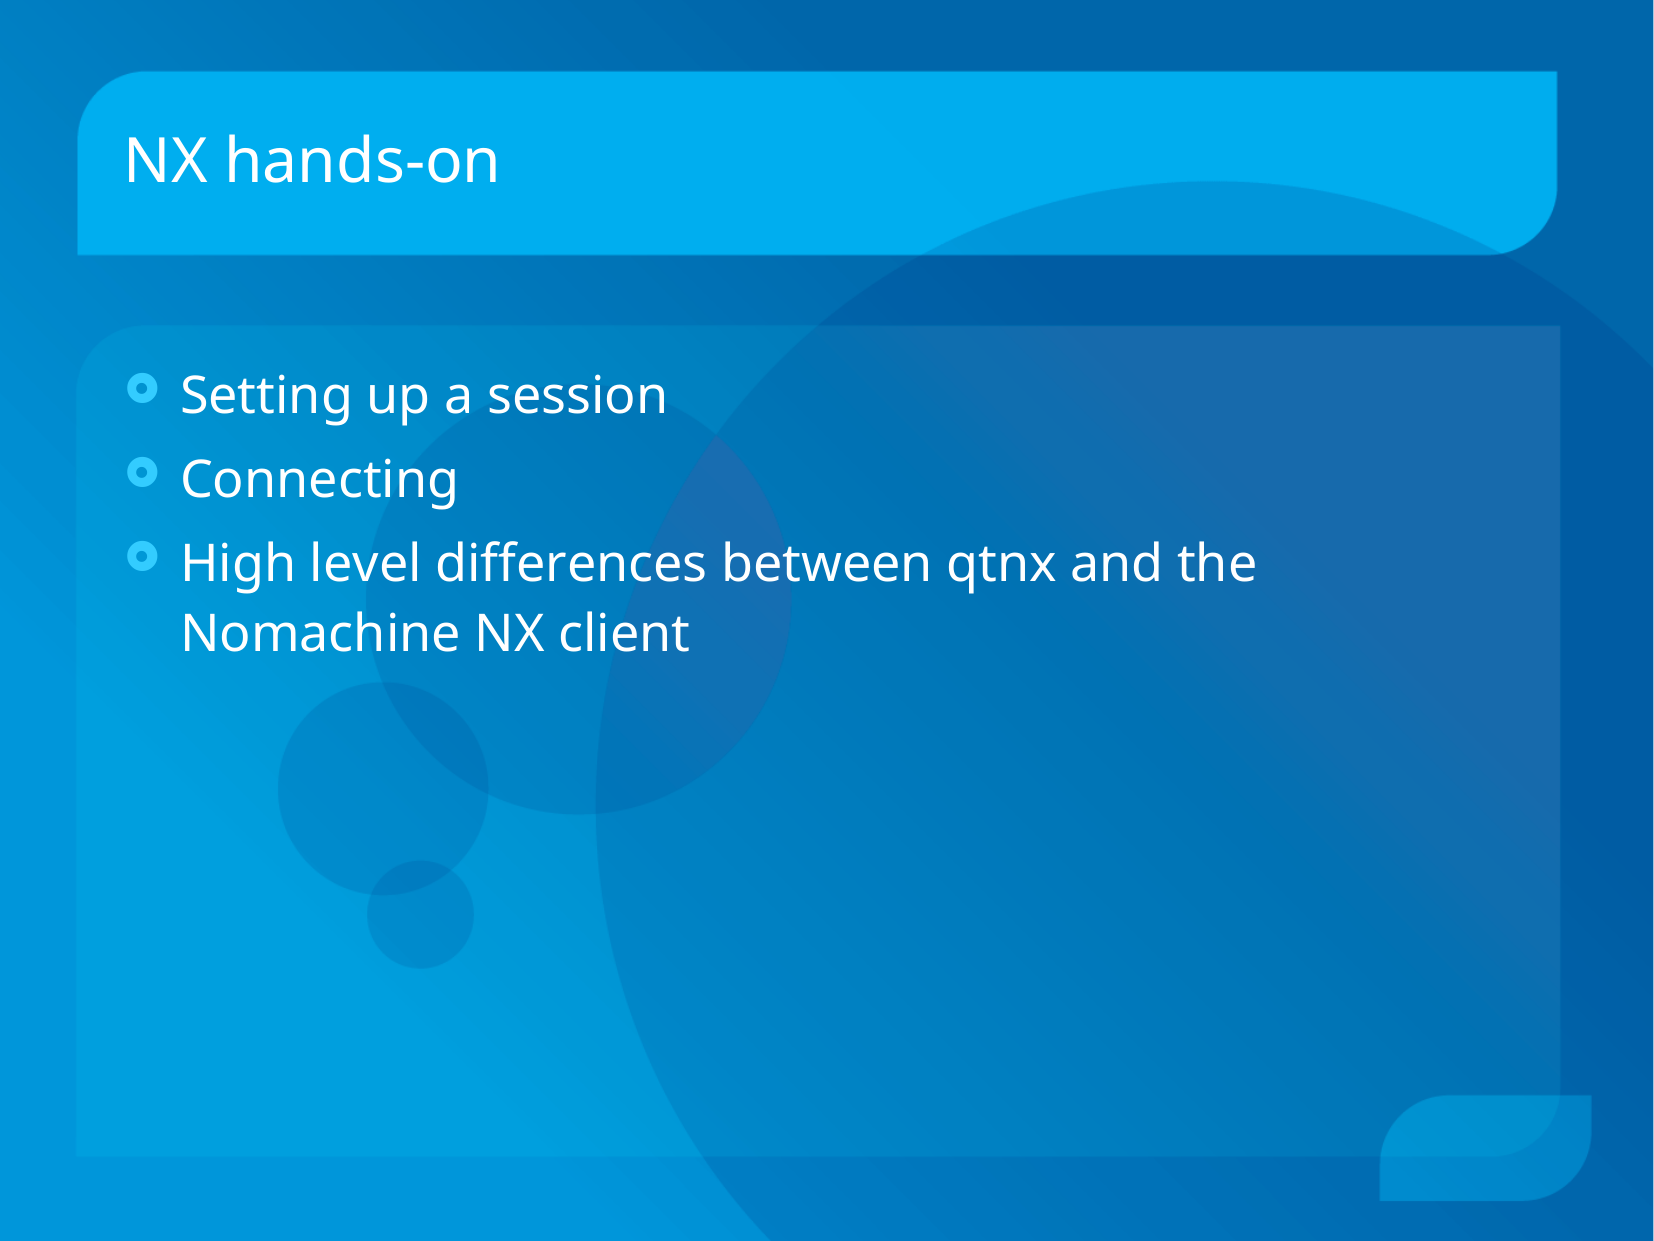

# NX hands-on
Setting up a session
Connecting
High level differences between qtnx and the Nomachine NX client